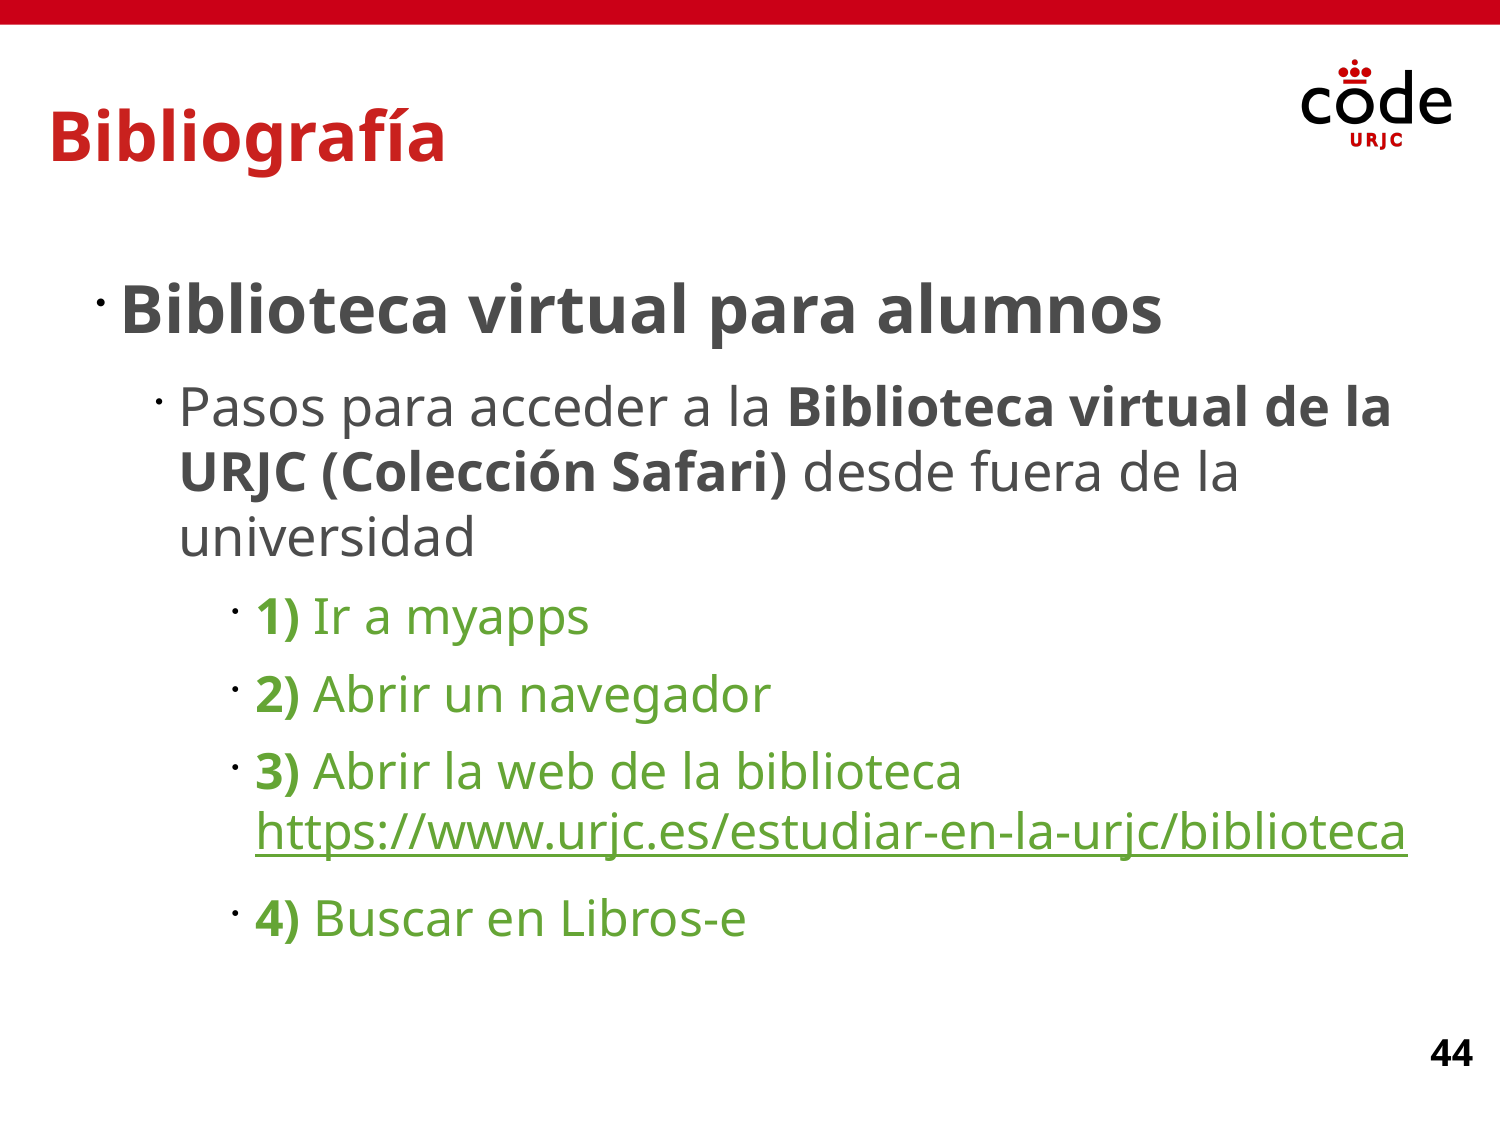

# Bibliografía
Biblioteca virtual para alumnos
Pasos para acceder a la Biblioteca virtual de la URJC (Colección Safari) desde fuera de la universidad
1) Ir a myapps
2) Abrir un navegador
3) Abrir la web de la biblioteca https://www.urjc.es/estudiar-en-la-urjc/biblioteca
4) Buscar en Libros-e
44